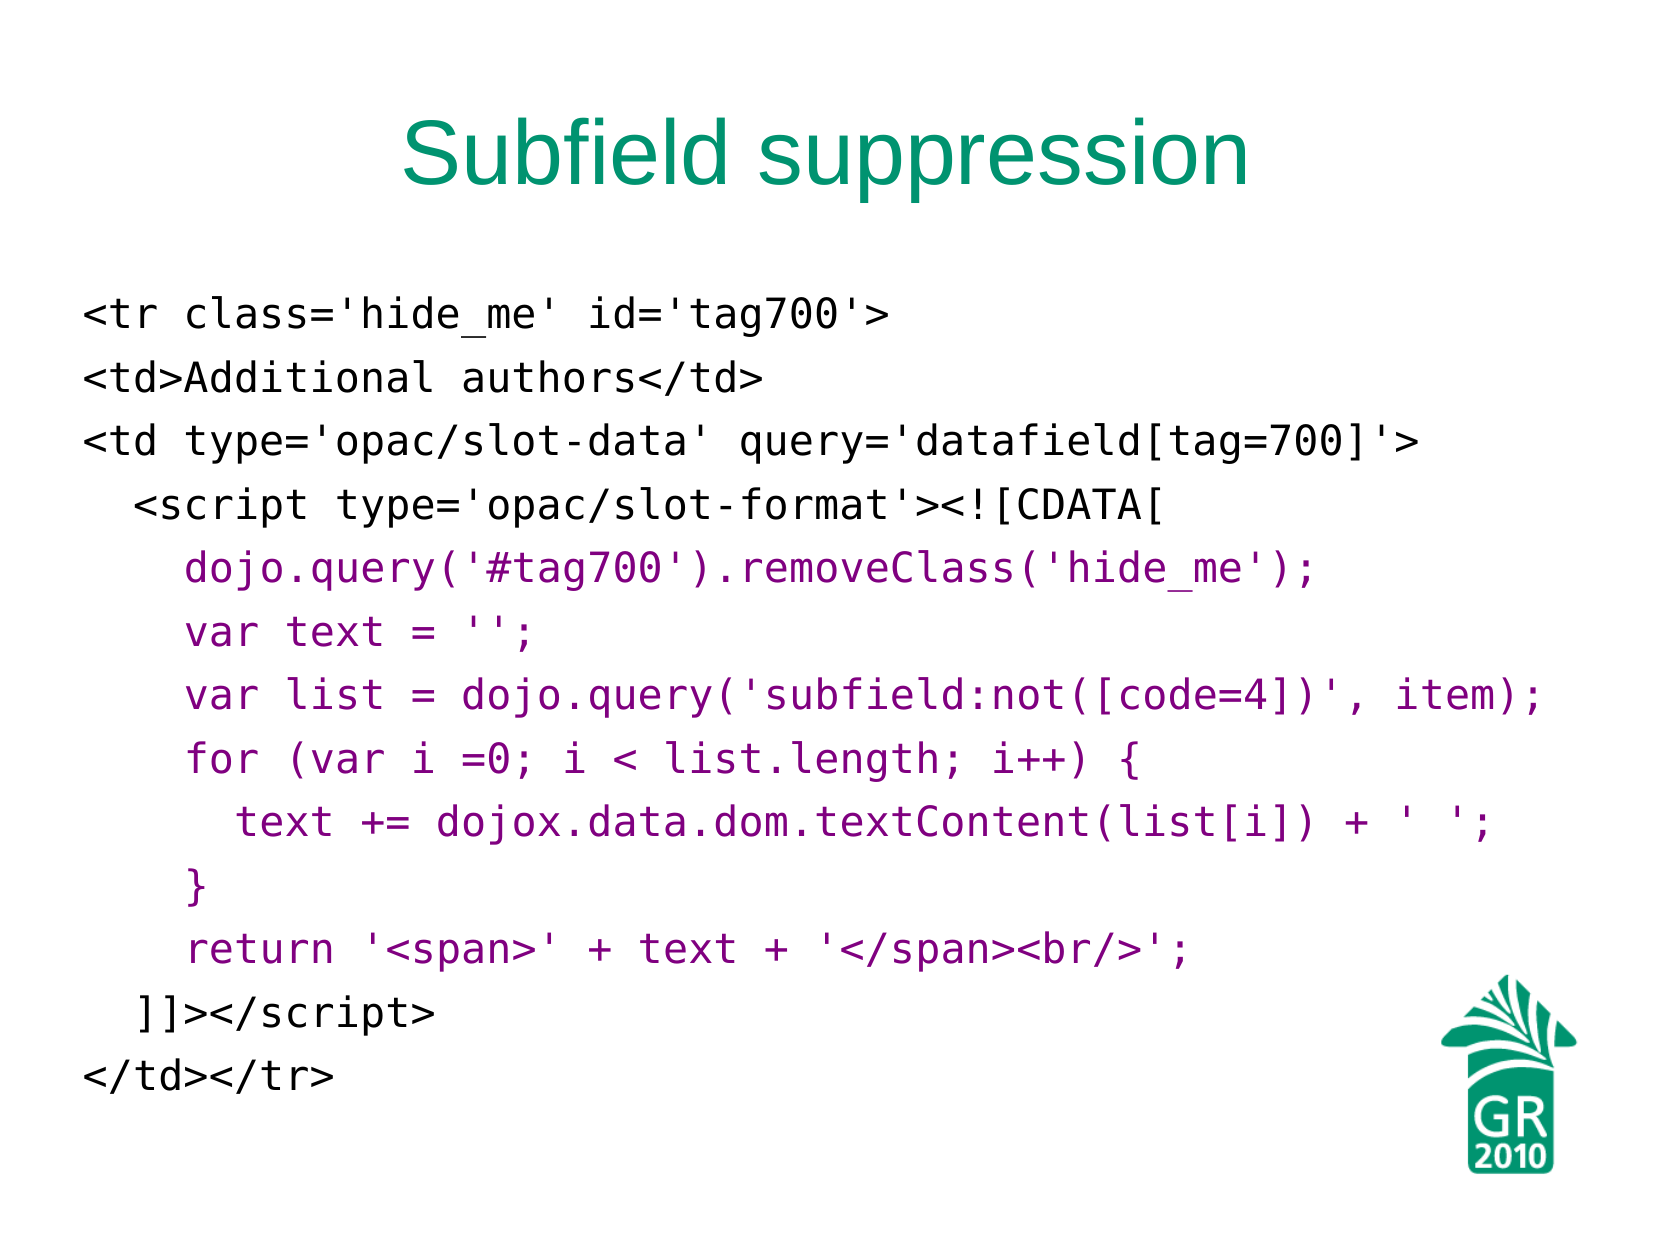

# Subfield suppression
<tr class='hide_me' id='tag700'>
<td>Additional authors</td>
<td type='opac/slot-data' query='datafield[tag=700]'>
 <script type='opac/slot-format'><![CDATA[
 dojo.query('#tag700').removeClass('hide_me');
 var text = '';
 var list = dojo.query('subfield:not([code=4])', item);
 for (var i =0; i < list.length; i++) {
 text += dojox.data.dom.textContent(list[i]) + ' ';
 }
 return '<span>' + text + '</span><br/>';
 ]]></script>
</td></tr>